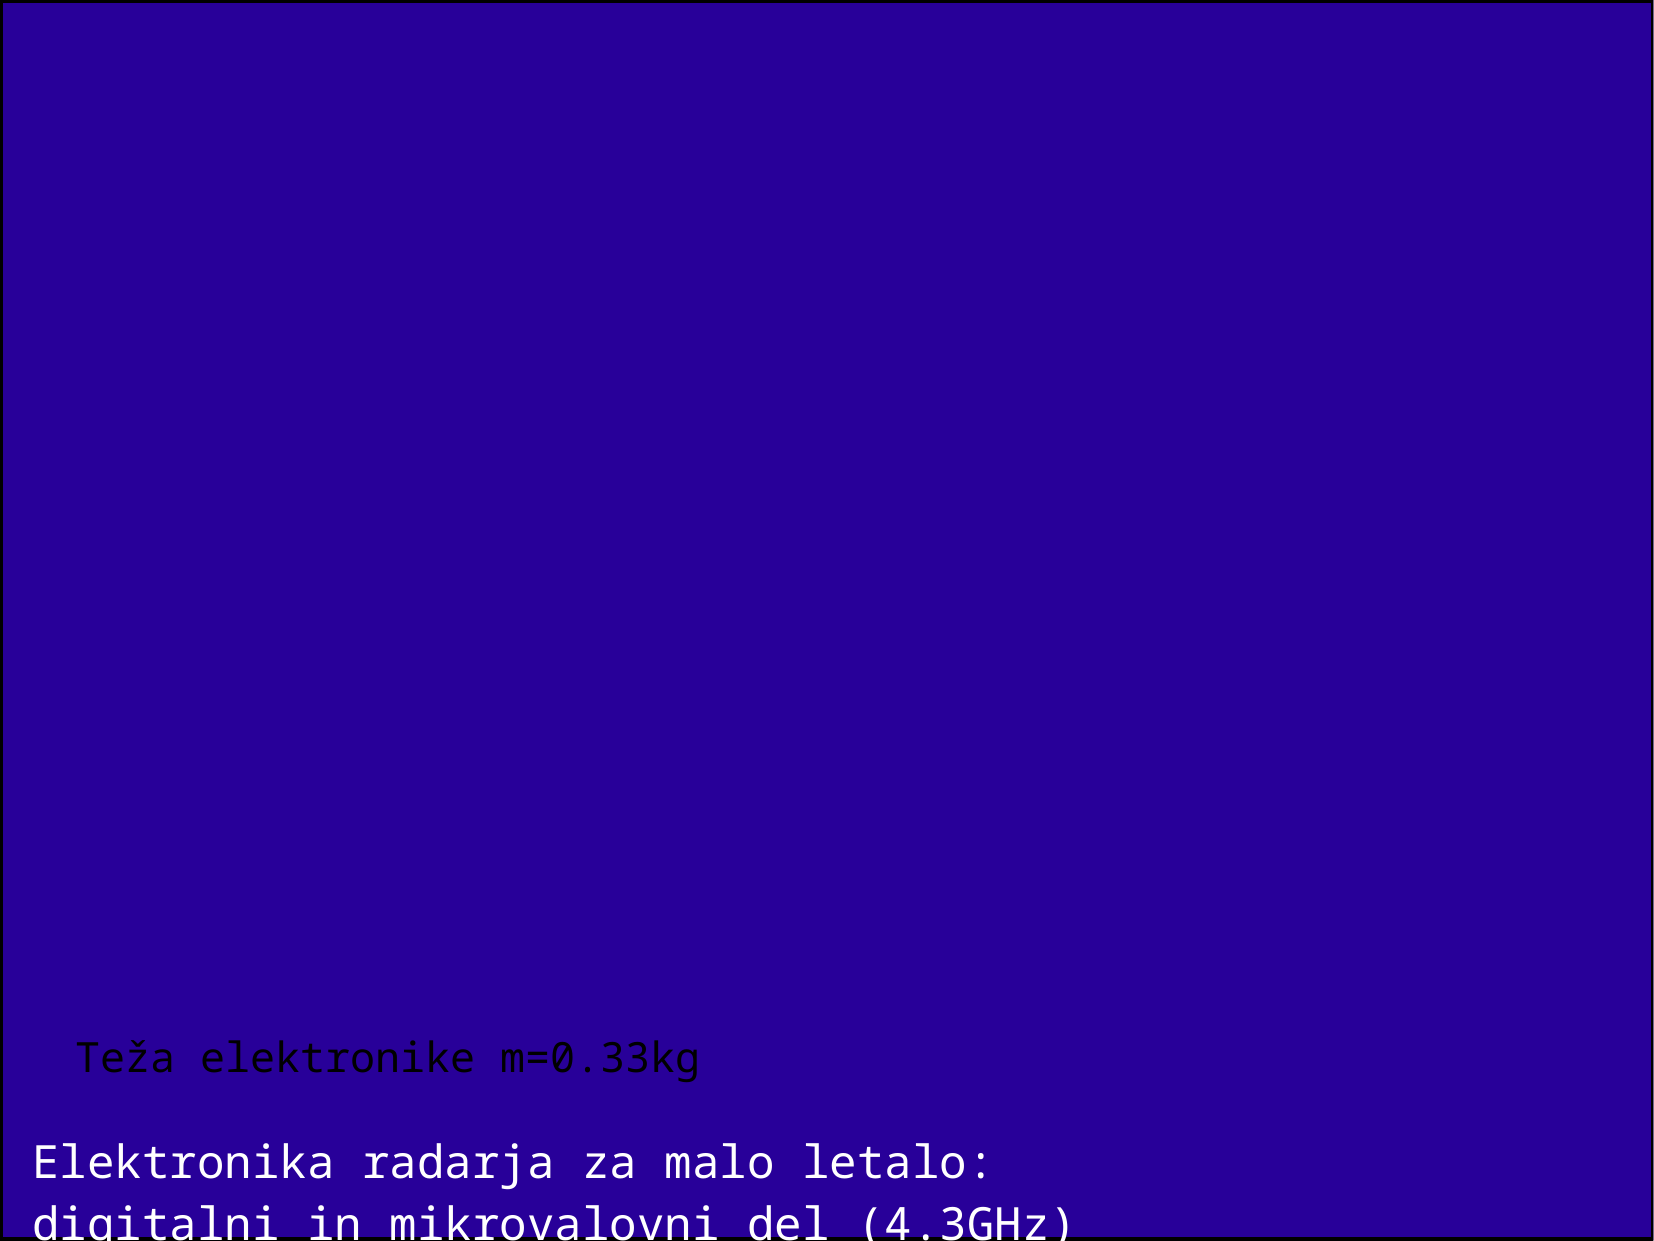

Teža elektronike m=0.33kg
Elektronika radarja za malo letalo:
digitalni in mikrovalovni del (4.3GHz)